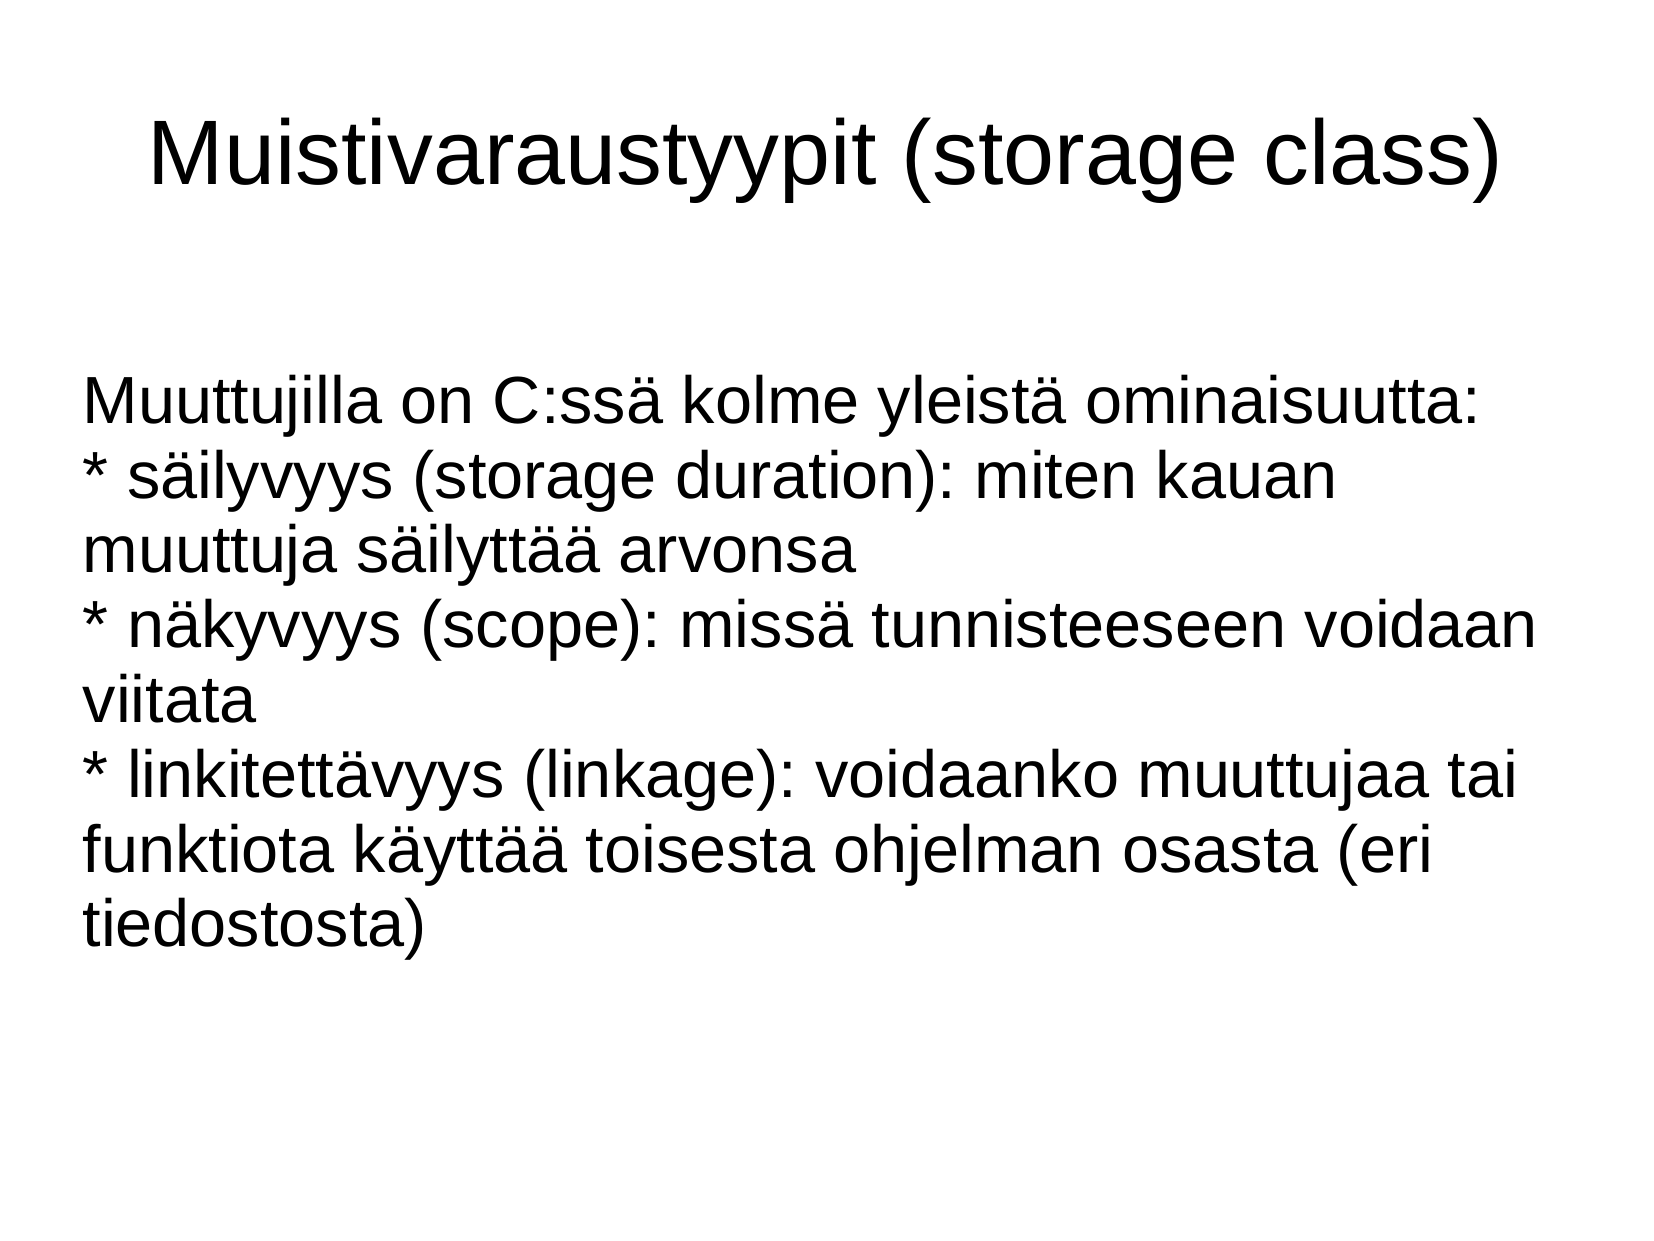

# Muistivaraustyypit (storage class)
Muuttujilla on C:ssä kolme yleistä ominaisuutta:
* säilyvyys (storage duration): miten kauan muuttuja säilyttää arvonsa
* näkyvyys (scope): missä tunnisteeseen voidaan viitata
* linkitettävyys (linkage): voidaanko muuttujaa tai funktiota käyttää toisesta ohjelman osasta (eri tiedostosta)